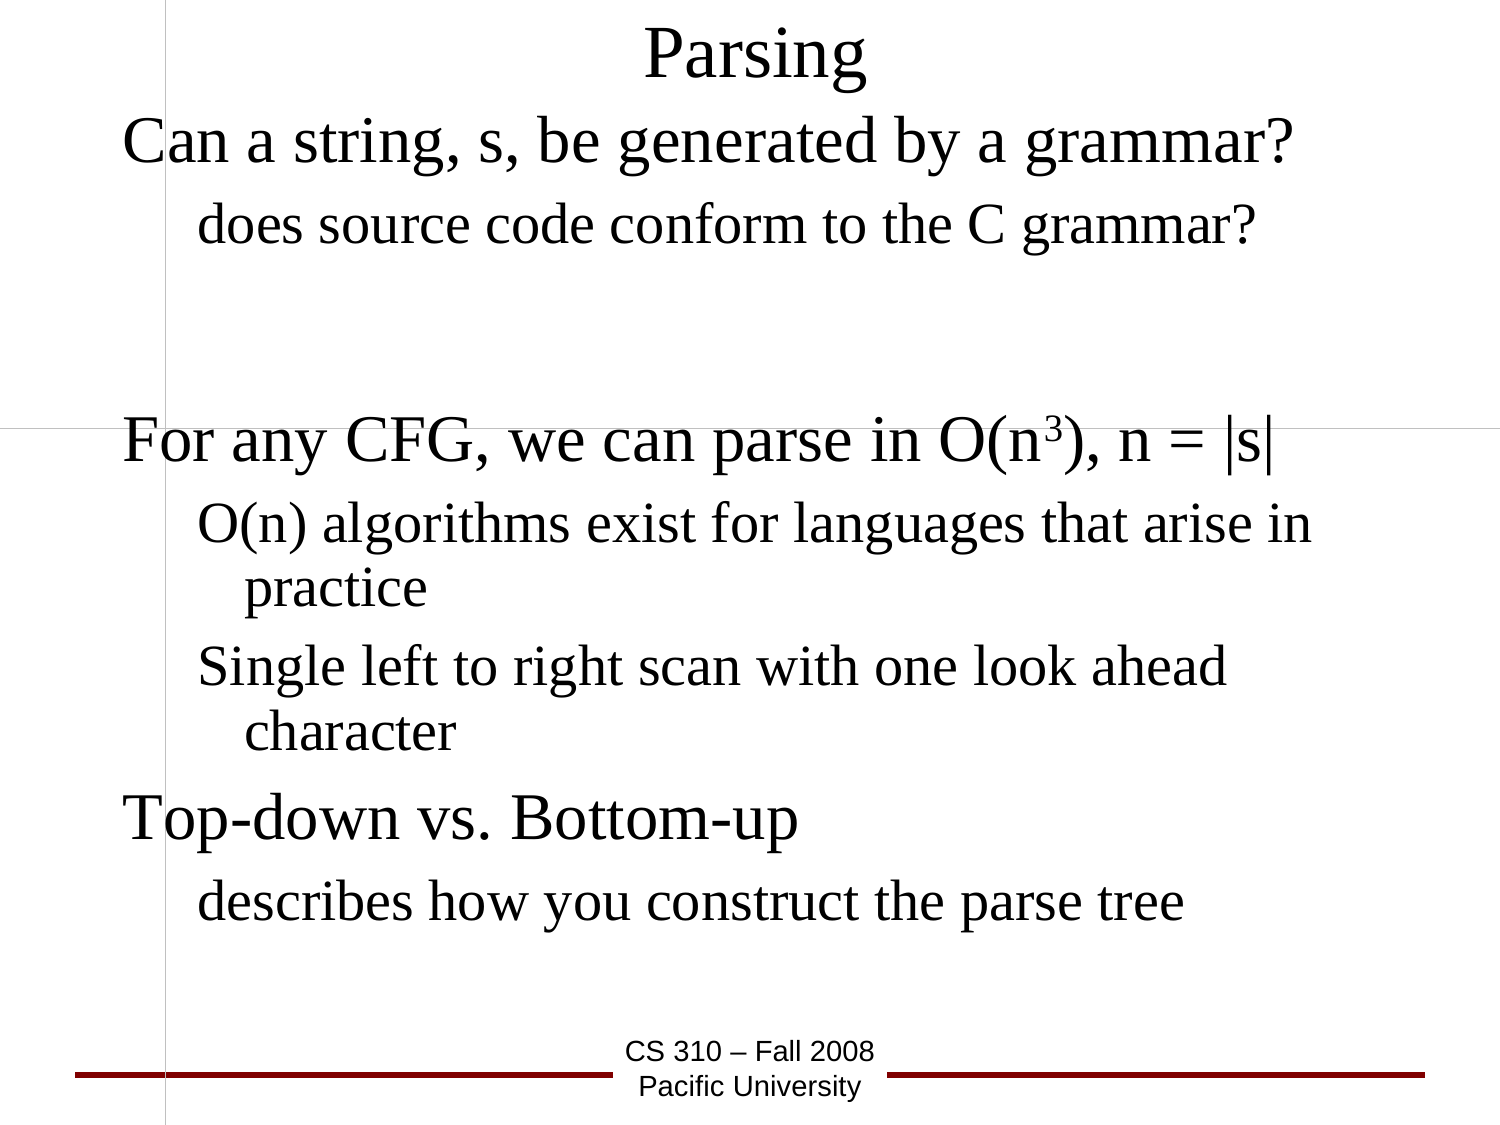

# Parsing
Can a string, s, be generated by a grammar?
does source code conform to the C grammar?
For any CFG, we can parse in O(n3), n = |s|
O(n) algorithms exist for languages that arise in practice
Single left to right scan with one look ahead character
Top-down vs. Bottom-up
describes how you construct the parse tree